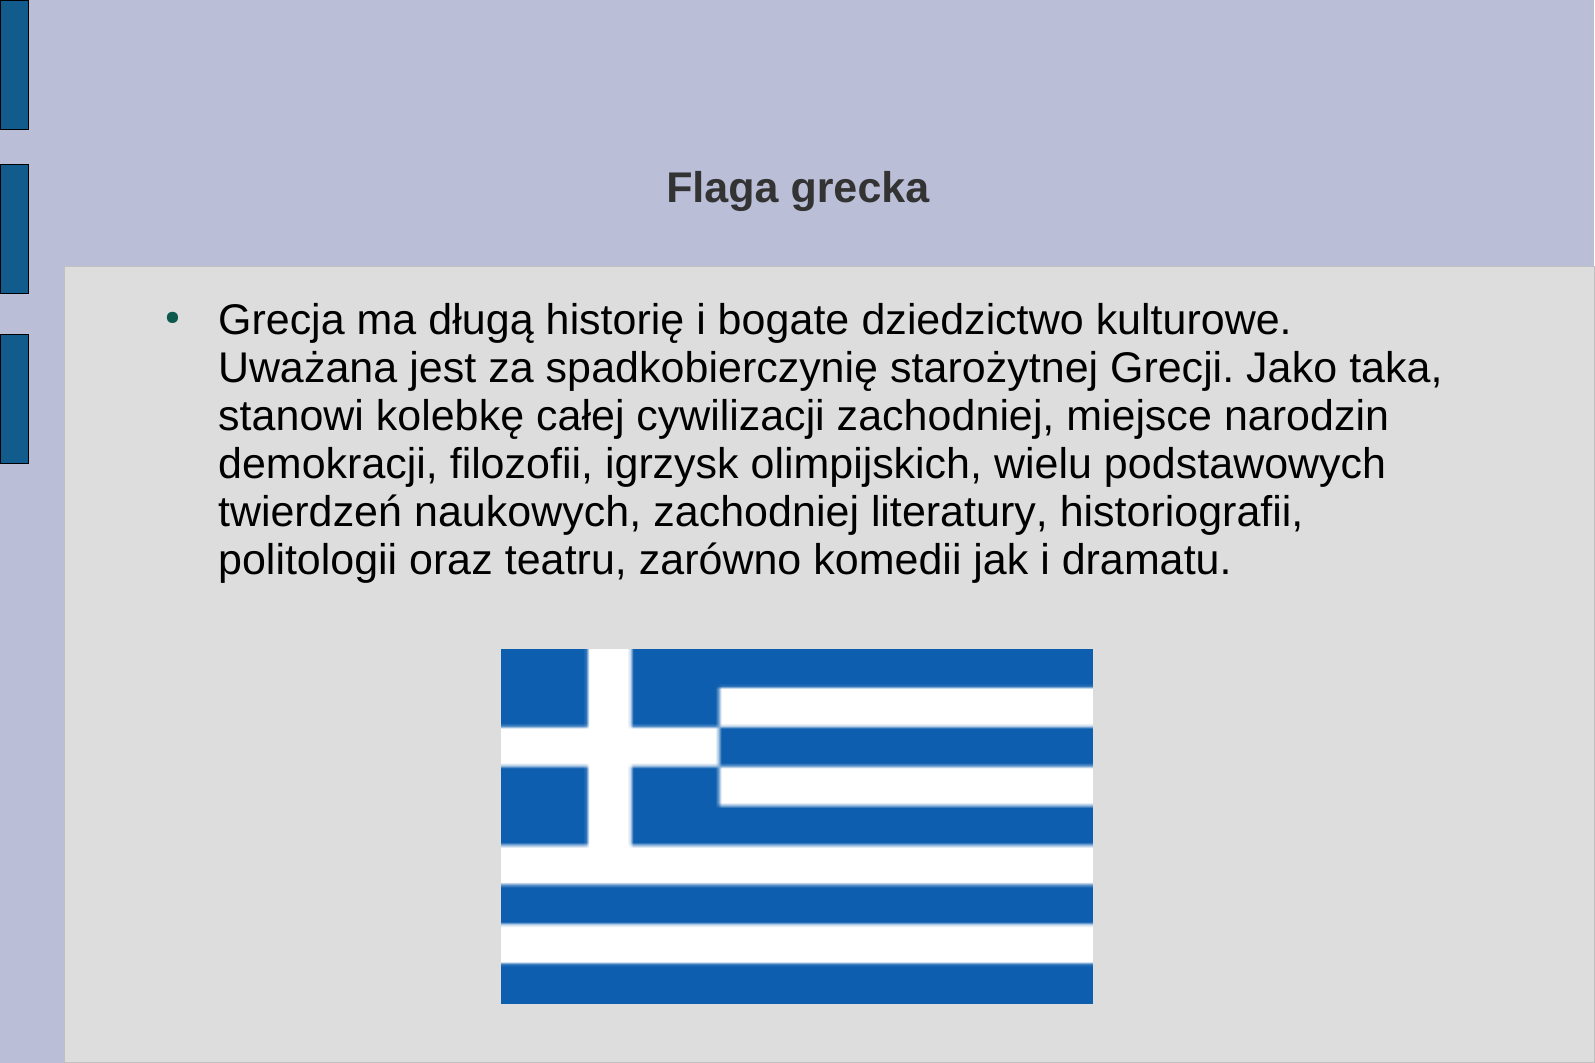

# Flaga grecka
Grecja ma długą historię i bogate dziedzictwo kulturowe. Uważana jest za spadkobierczynię starożytnej Grecji. Jako taka, stanowi kolebkę całej cywilizacji zachodniej, miejsce narodzin demokracji, filozofii, igrzysk olimpijskich, wielu podstawowych twierdzeń naukowych, zachodniej literatury, historiografii, politologii oraz teatru, zarówno komedii jak i dramatu.